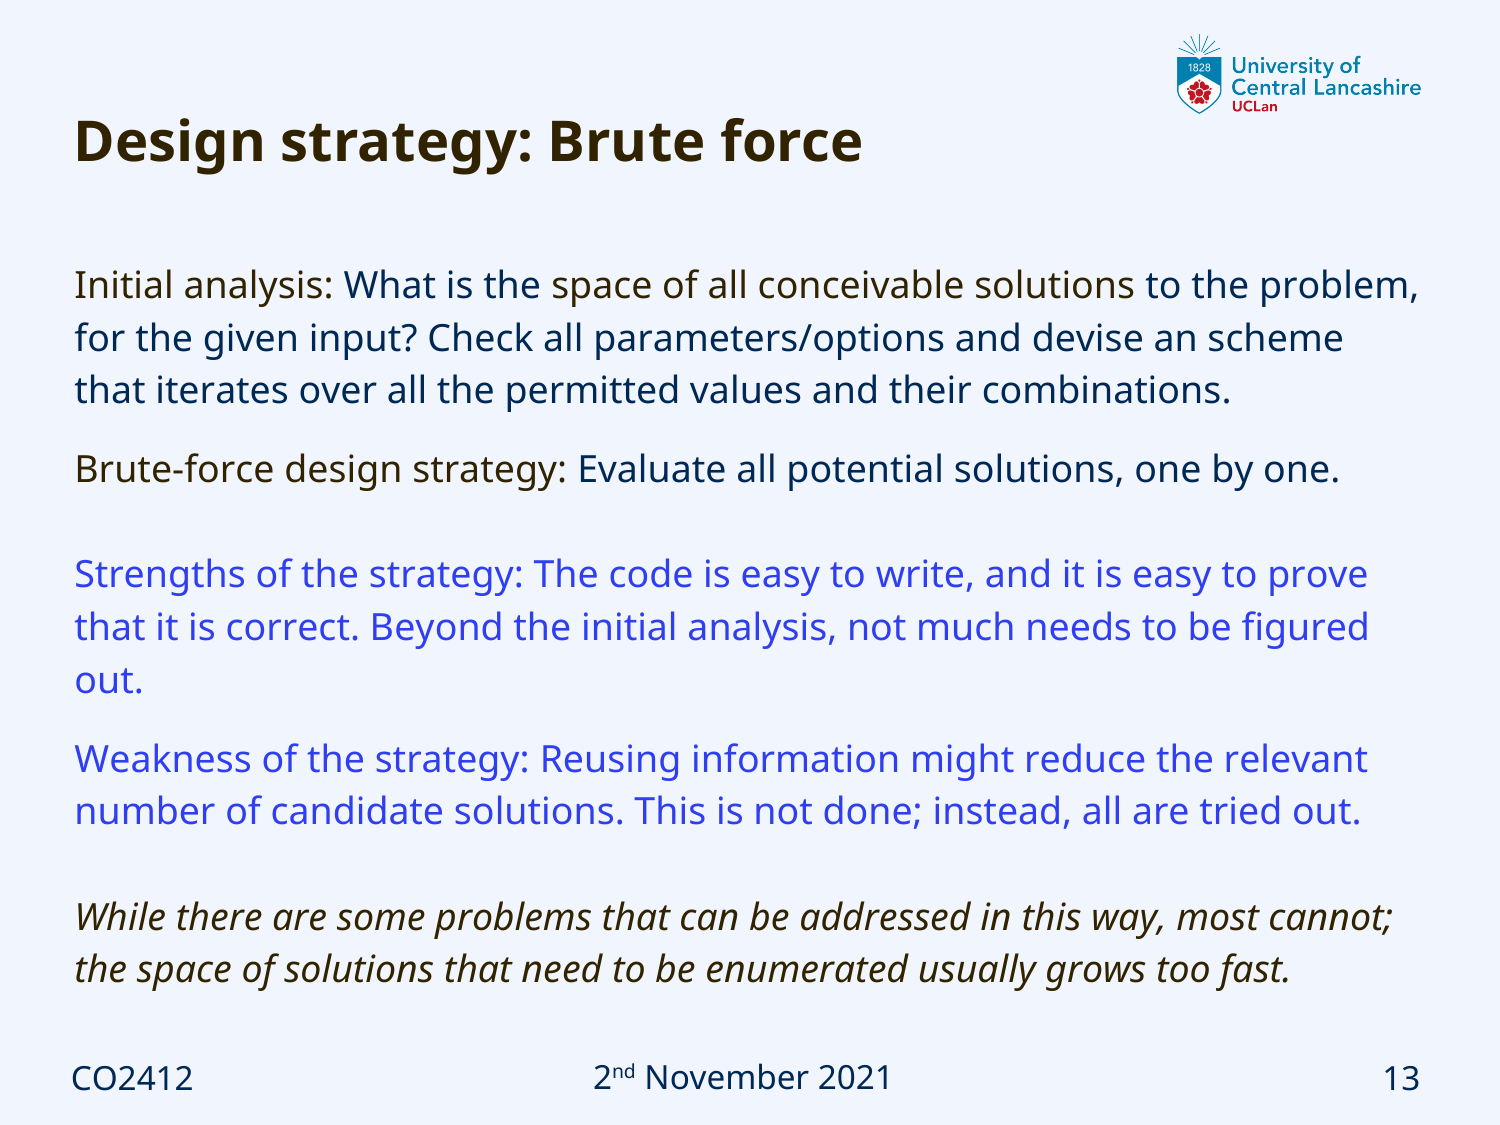

# Design strategy: Brute force
Initial analysis: What is the space of all conceivable solutions to the problem, for the given input? Check all parameters/options and devise an scheme that iterates over all the permitted values and their combinations.
Brute-force design strategy: Evaluate all potential solutions, one by one.
Strengths of the strategy: The code is easy to write, and it is easy to prove that it is correct. Beyond the initial analysis, not much needs to be figured out.
Weakness of the strategy: Reusing information might reduce the relevant number of candidate solutions. This is not done; instead, all are tried out.
While there are some problems that can be addressed in this way, most cannot; the space of solutions that need to be enumerated usually grows too fast.